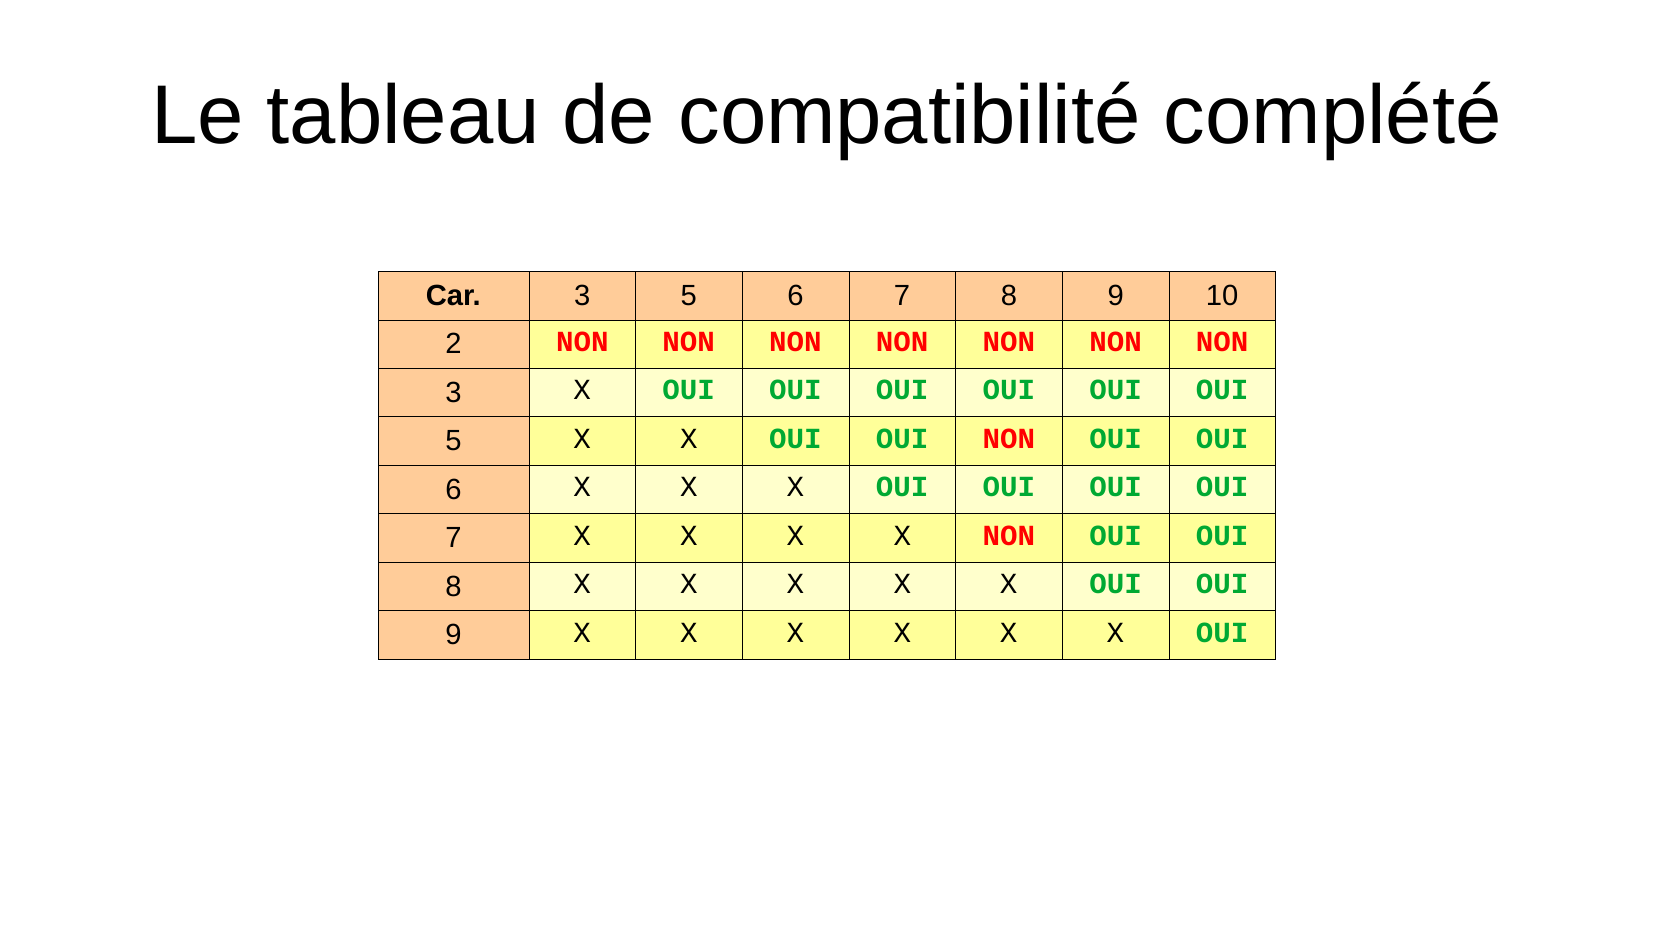

# Le tableau de compatibilité complété
| Car. | 3 | 5 | 6 | 7 | 8 | 9 | 10 |
| --- | --- | --- | --- | --- | --- | --- | --- |
| 2 | NON | NON | NON | NON | NON | NON | NON |
| 3 | X | OUI | OUI | OUI | OUI | OUI | OUI |
| 5 | X | X | OUI | OUI | NON | OUI | OUI |
| 6 | X | X | X | OUI | OUI | OUI | OUI |
| 7 | X | X | X | X | NON | OUI | OUI |
| 8 | X | X | X | X | X | OUI | OUI |
| 9 | X | X | X | X | X | X | OUI |